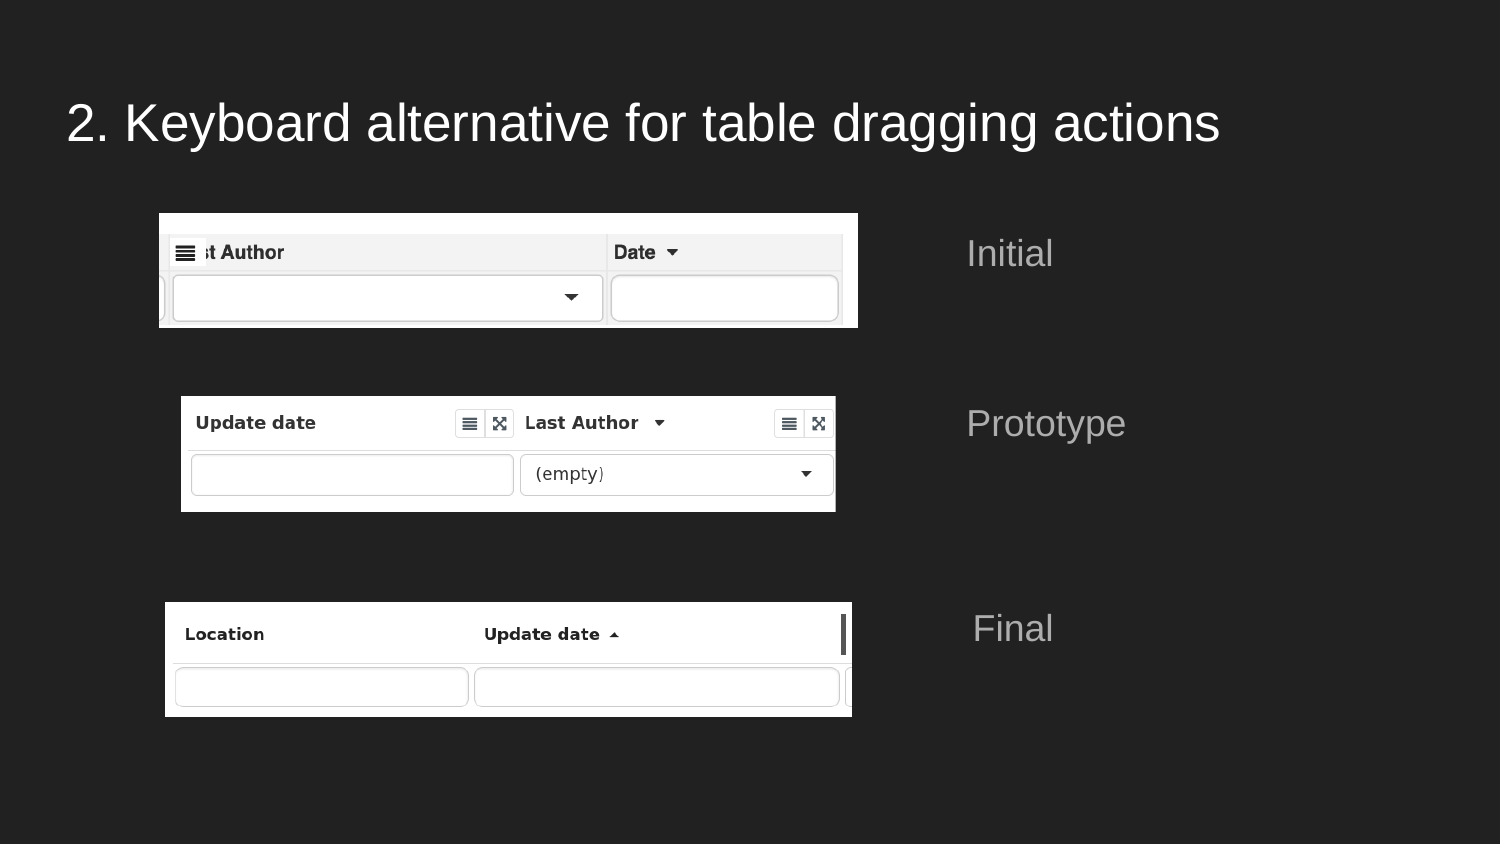

# 2. Keyboard alternative for table dragging actions
Initial
Prototype
Final